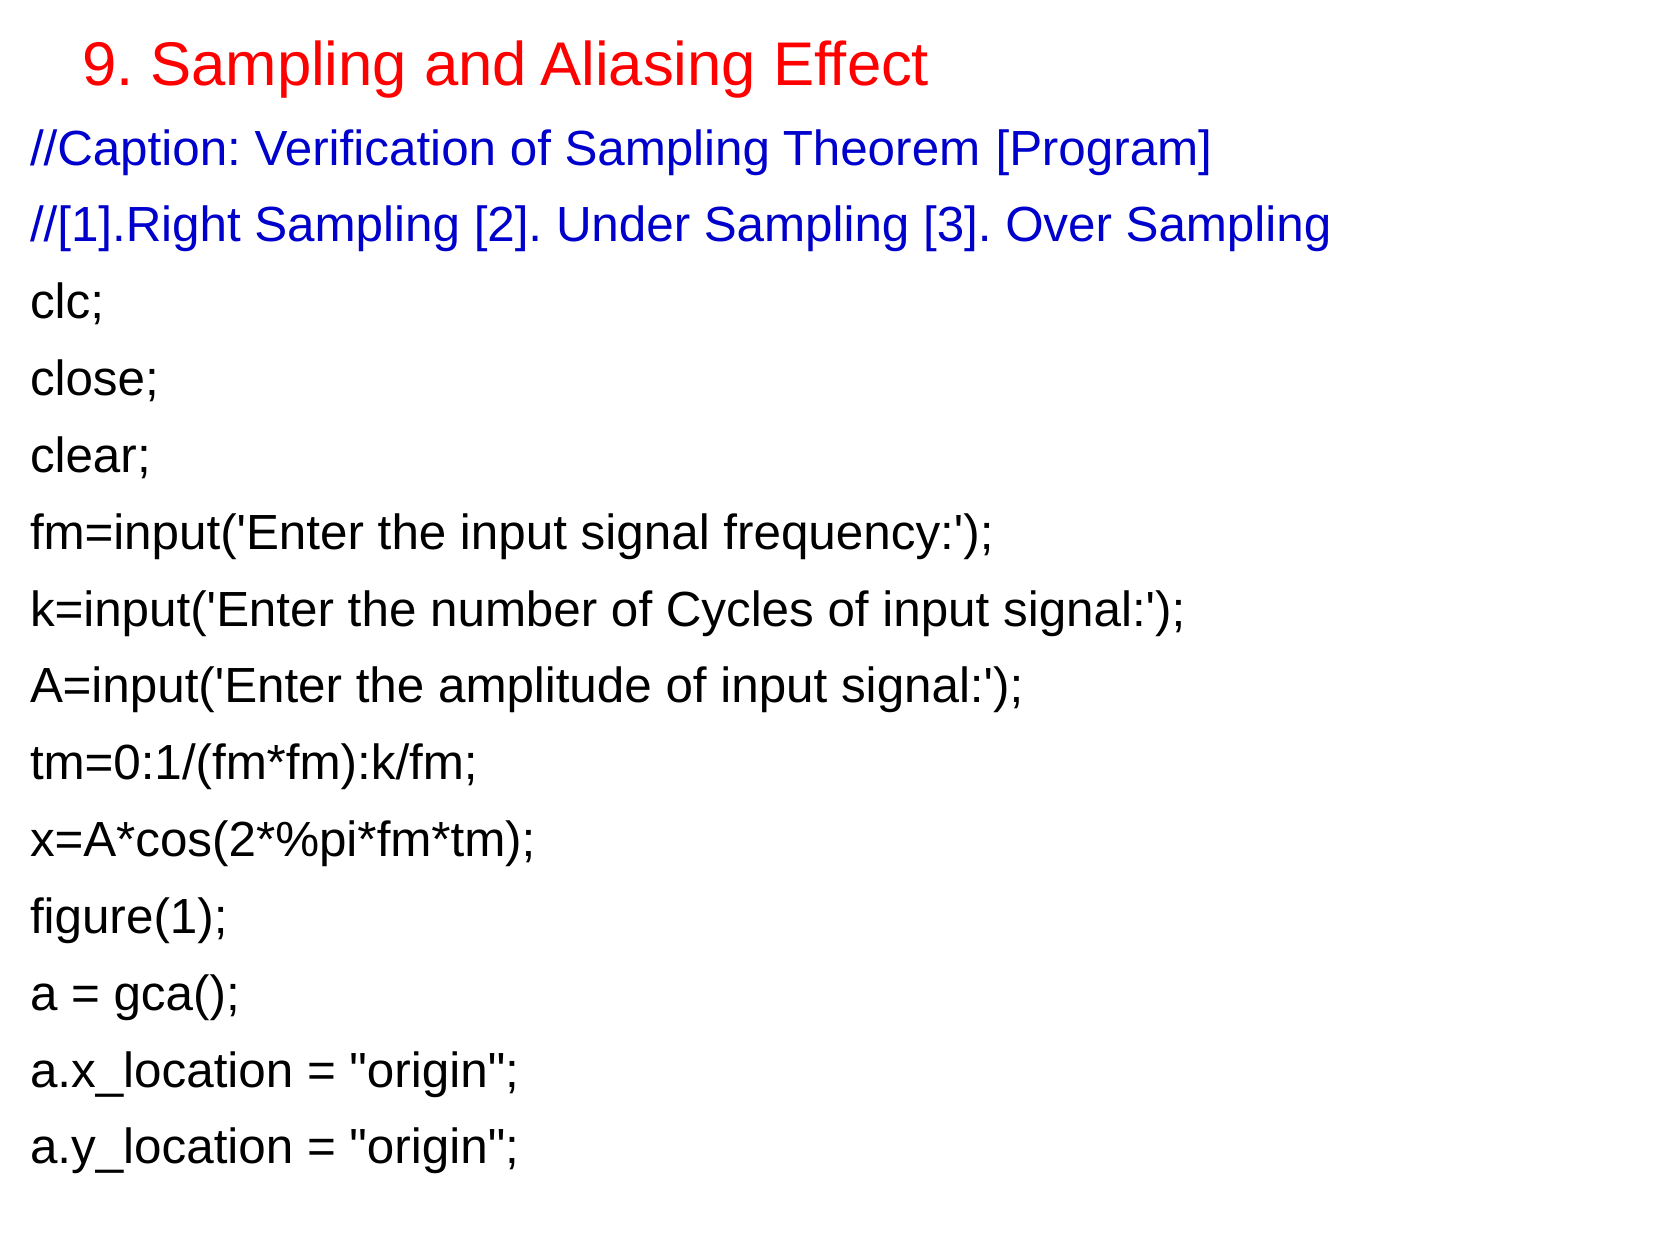

# 9. Sampling and Aliasing Effect
//Caption: Verification of Sampling Theorem [Program]
//[1].Right Sampling [2]. Under Sampling [3]. Over Sampling
clc;
close;
clear;
fm=input('Enter the input signal frequency:');
k=input('Enter the number of Cycles of input signal:');
A=input('Enter the amplitude of input signal:');
tm=0:1/(fm*fm):k/fm;
x=A*cos(2*%pi*fm*tm);
figure(1);
a = gca();
a.x_location = "origin";
a.y_location = "origin";